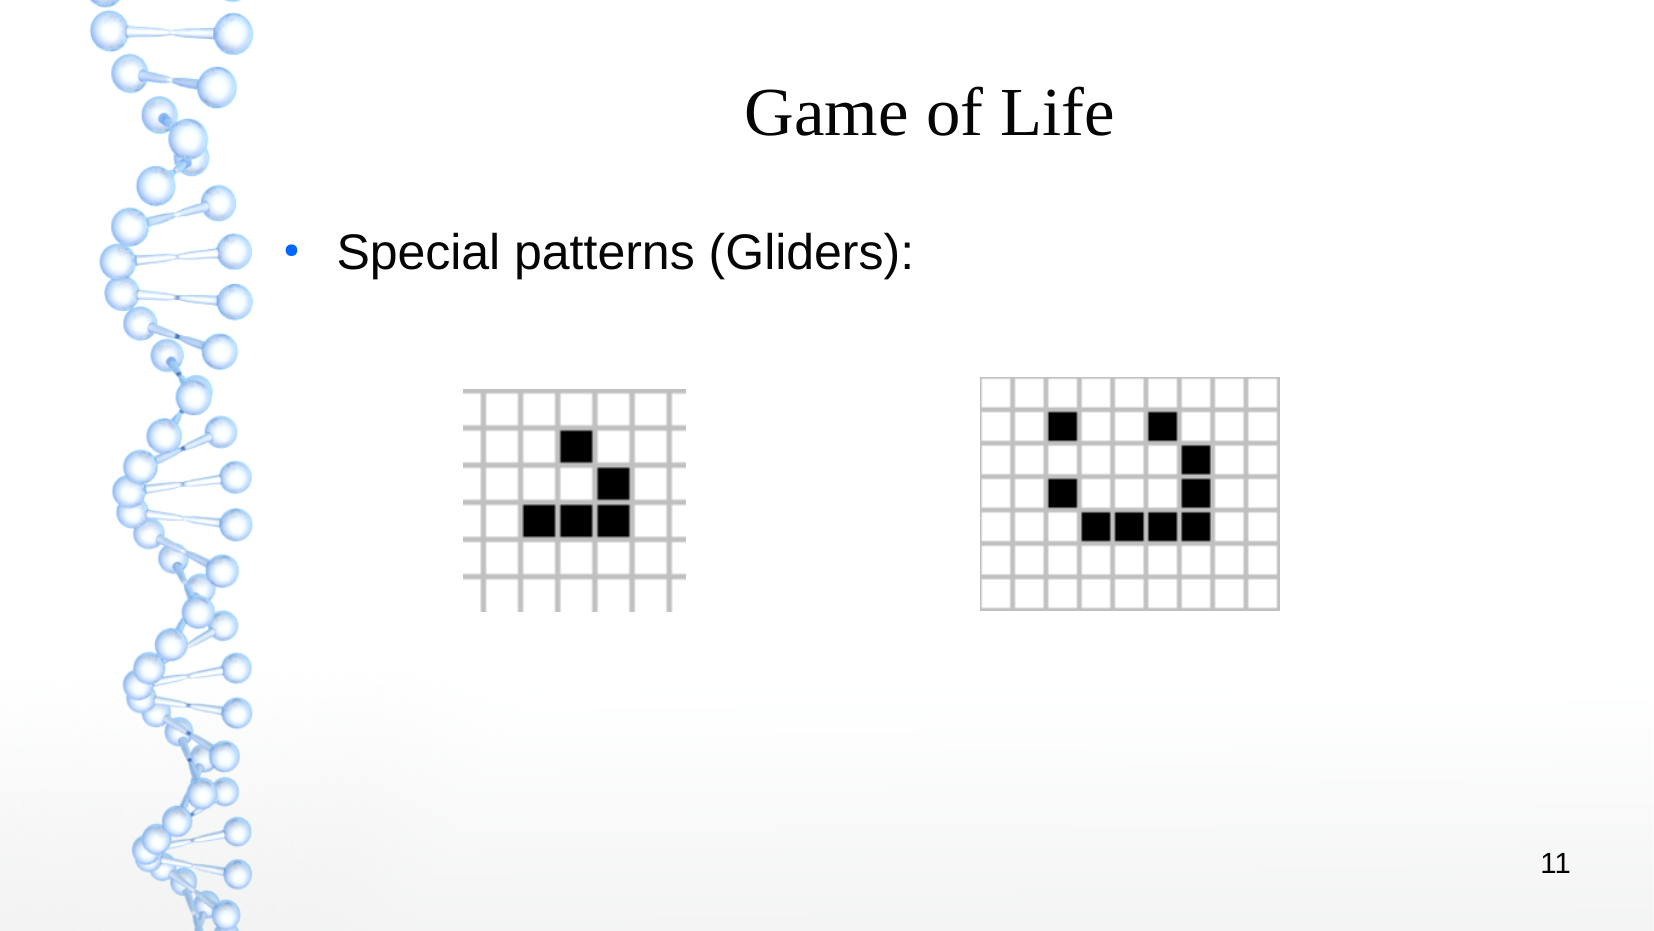

# Game of Life
Special patterns (Gliders):
11